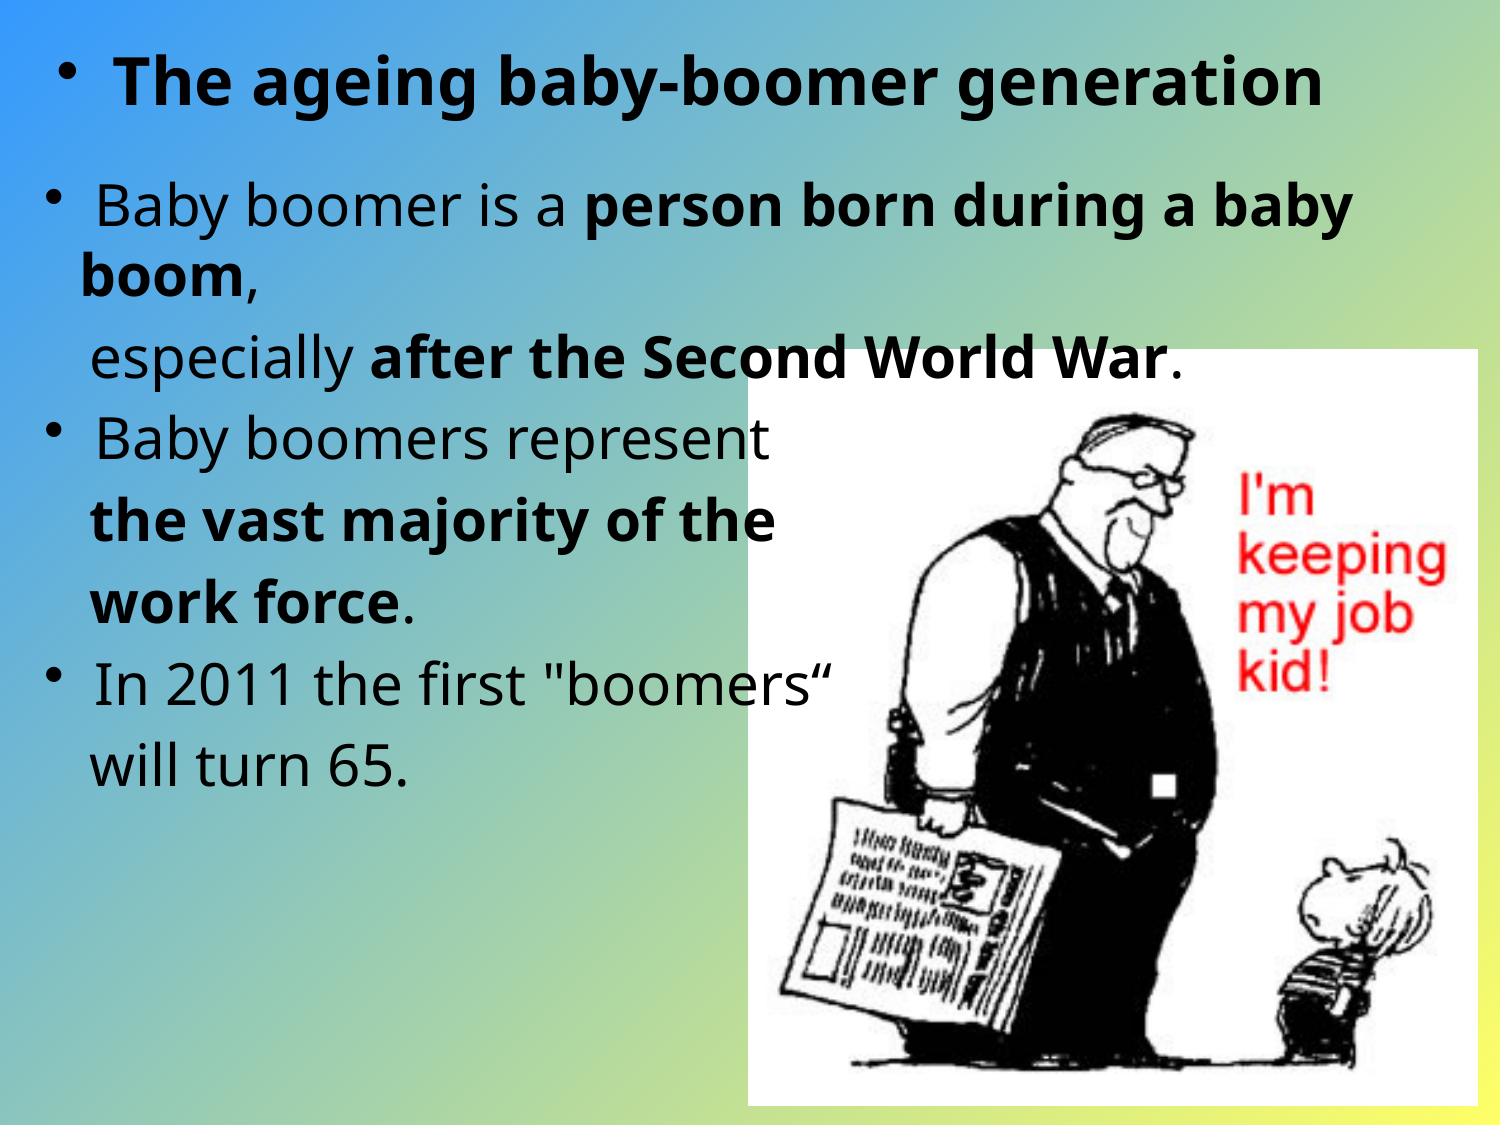

# The ageing baby-boomer generation
 Baby boomer is a person born during a baby boom,
 especially after the Second World War.
 Baby boomers represent
 the vast majority of the
 work force.
 In 2011 the first "boomers“
 will turn 65.